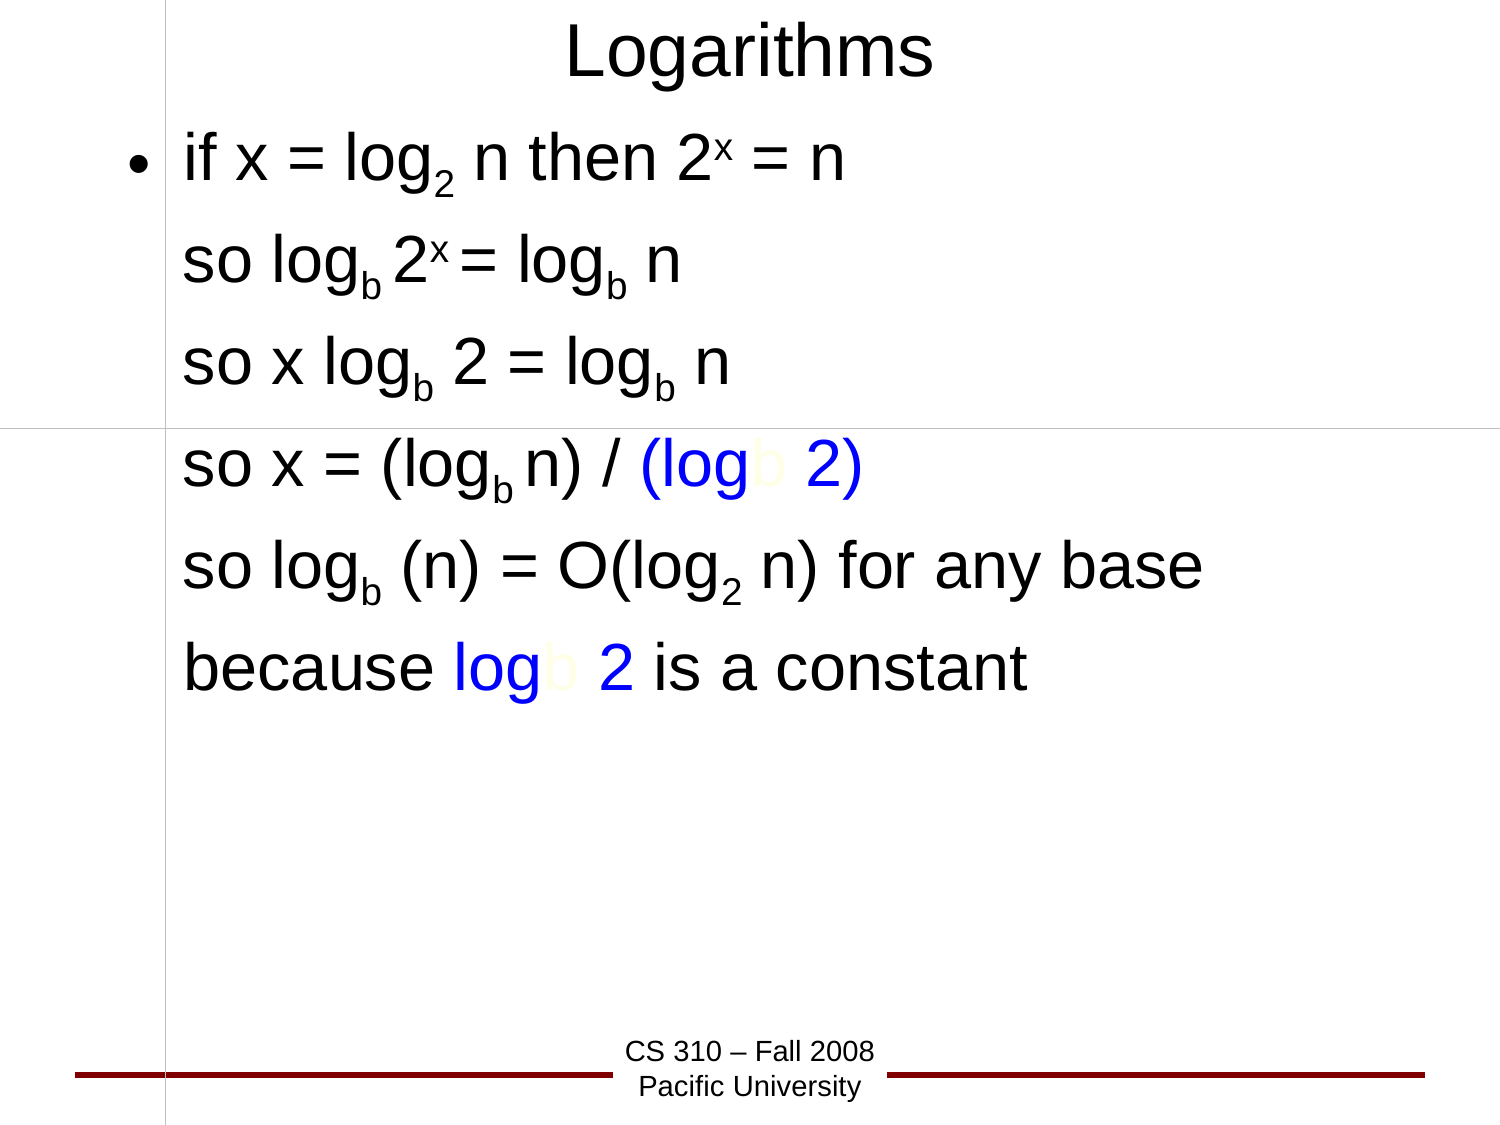

# Logarithms
if x = log2 n then 2x = n
 so logb 2x = logb n
 so x logb 2 = logb n
 so x = (logb n) / (logb 2)
 so logb (n) = O(log2 n) for any base
	because logb 2 is a constant